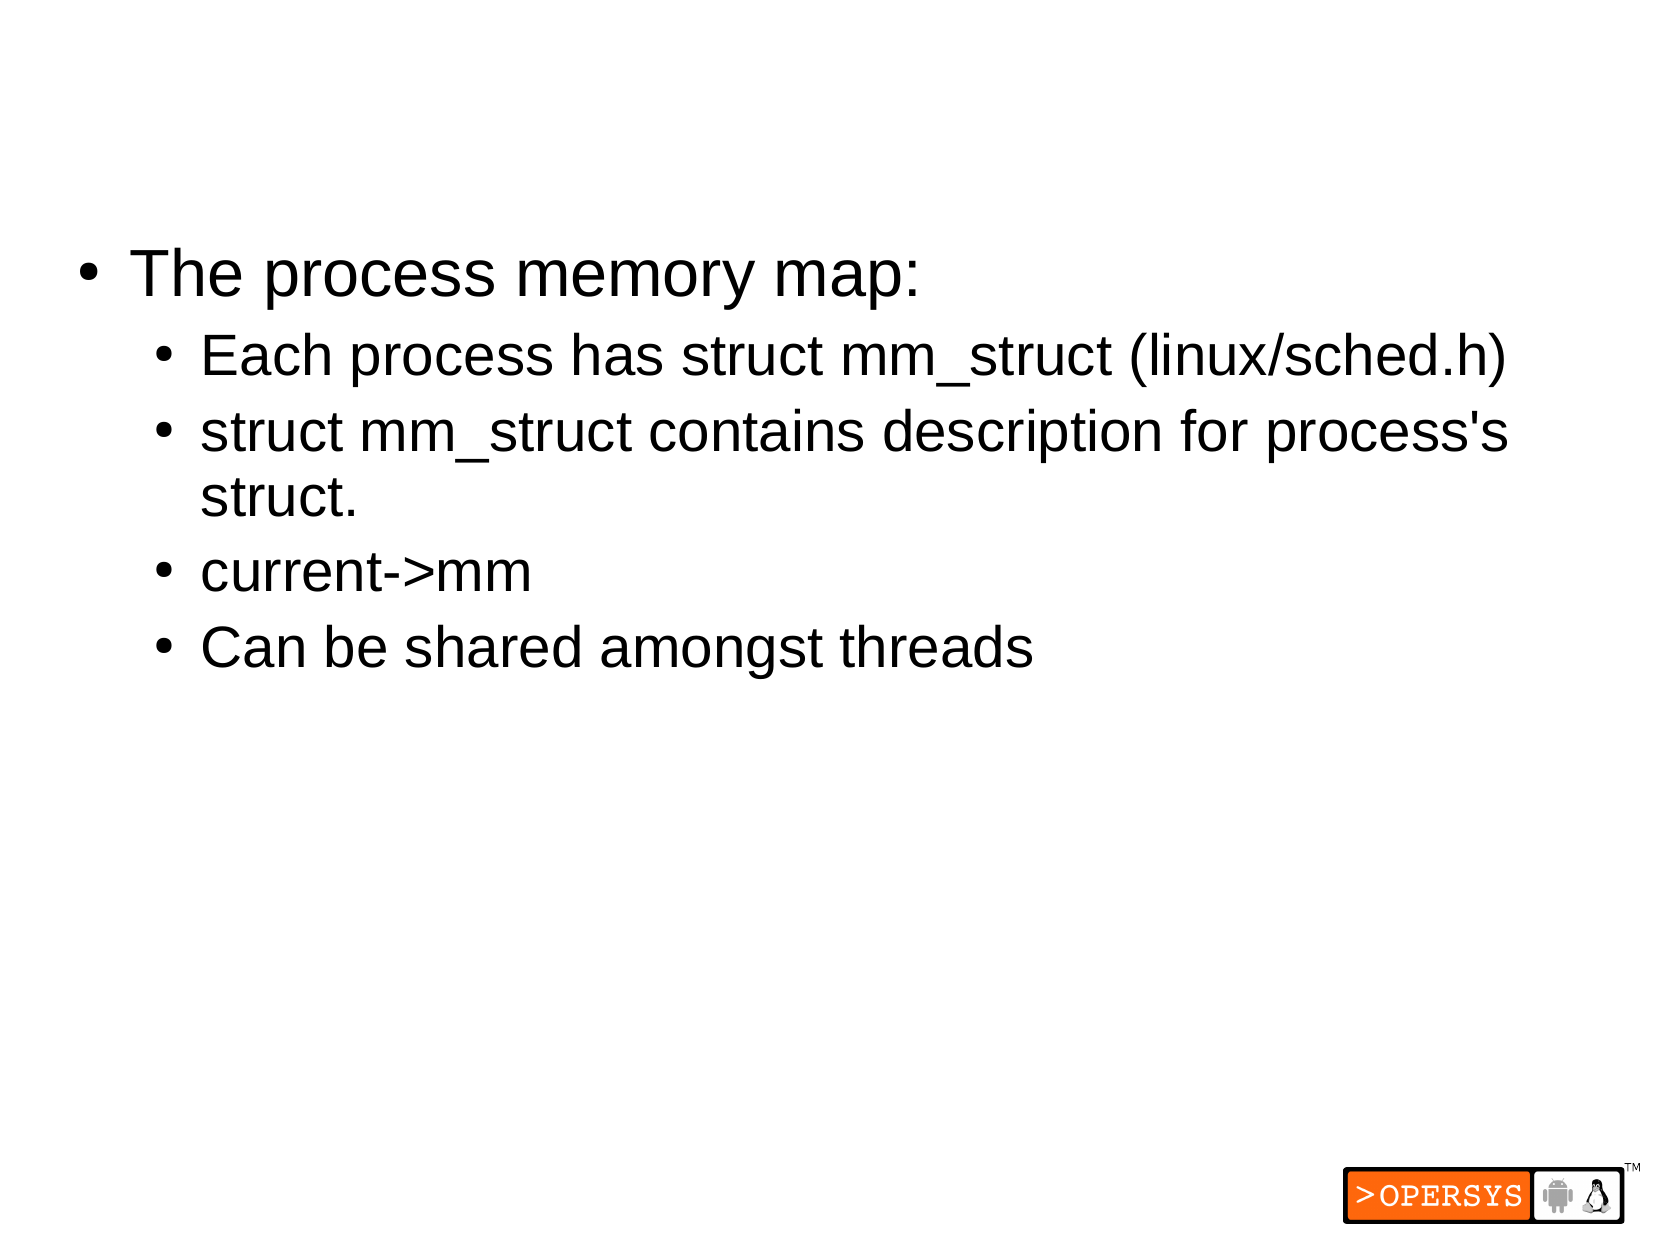

# The process memory map:
Each process has struct mm_struct (linux/sched.h)
struct mm_struct contains description for process's struct.
current->mm
Can be shared amongst threads